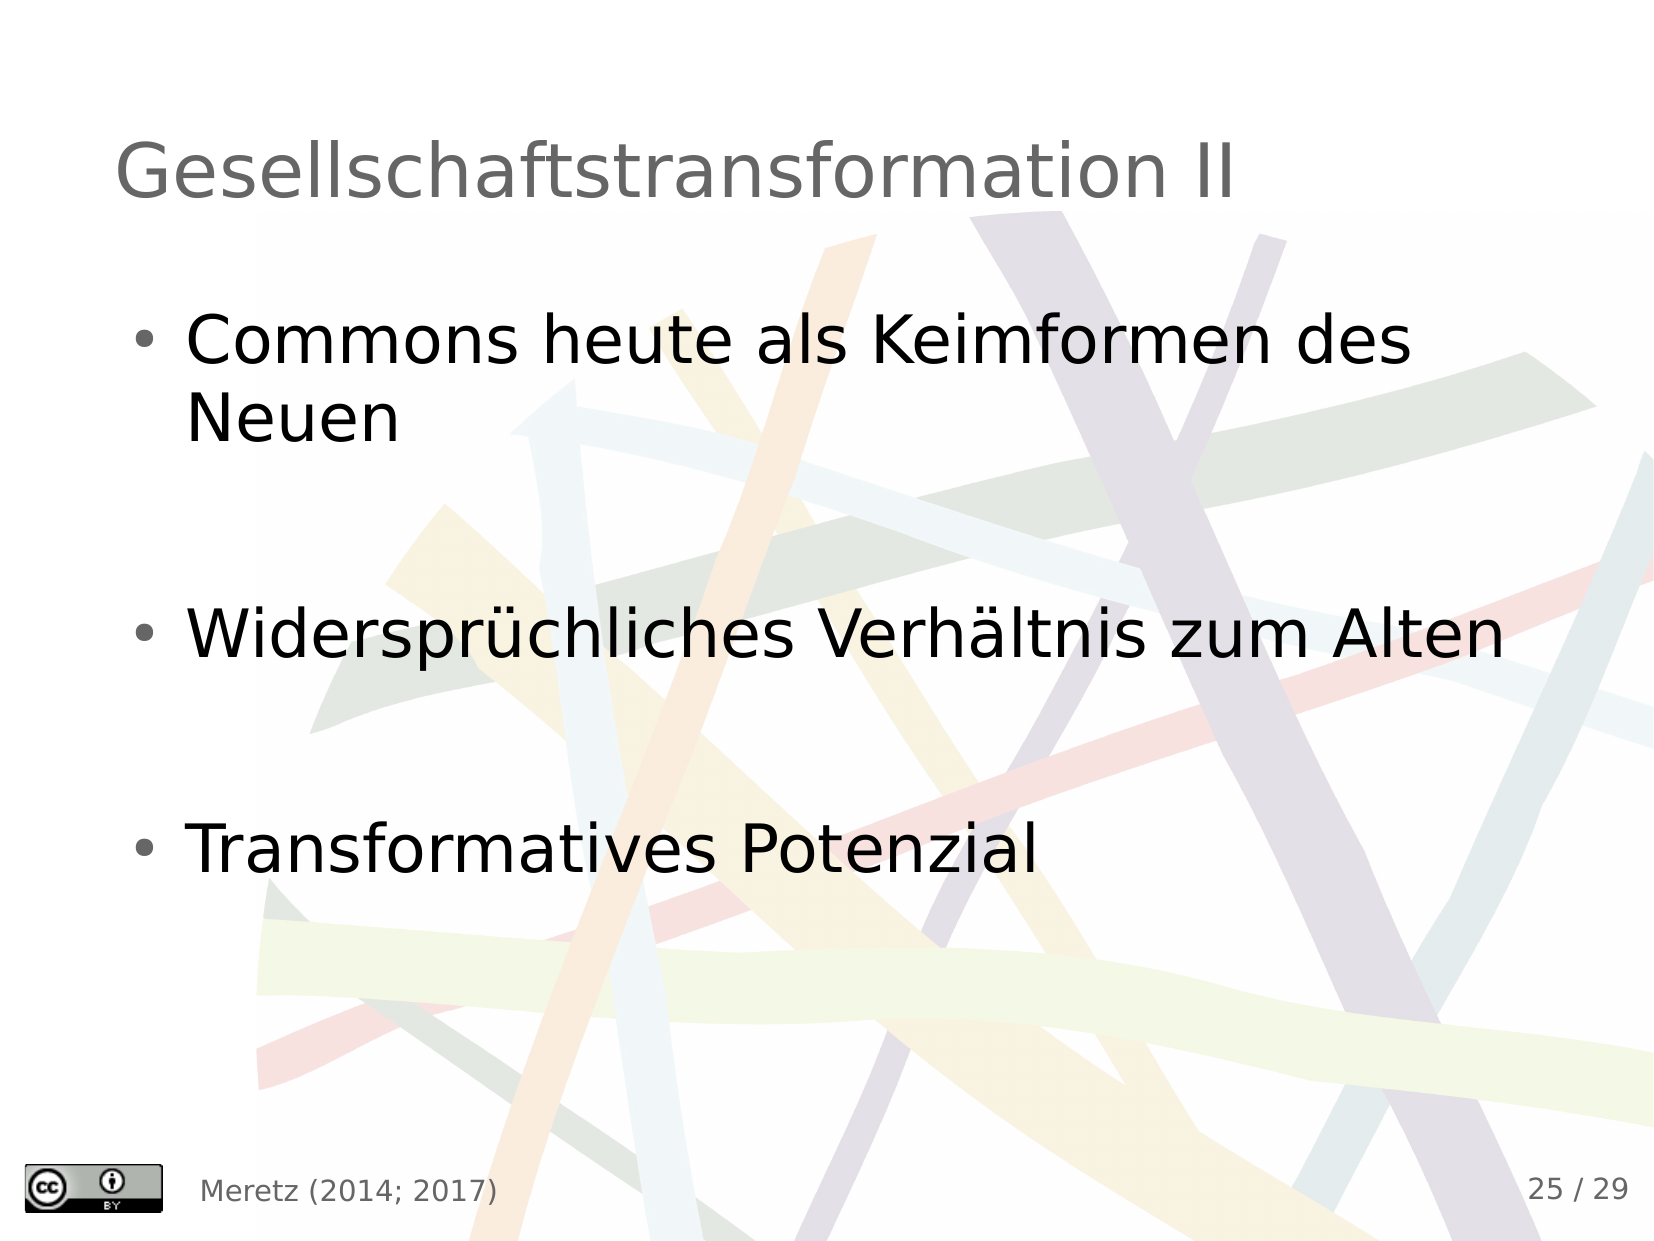

# Gesellschaftstransformation II
Commons heute als Keimformen des Neuen
Widersprüchliches Verhältnis zum Alten
Transformatives Potenzial
Meretz (2014; 2017)
25